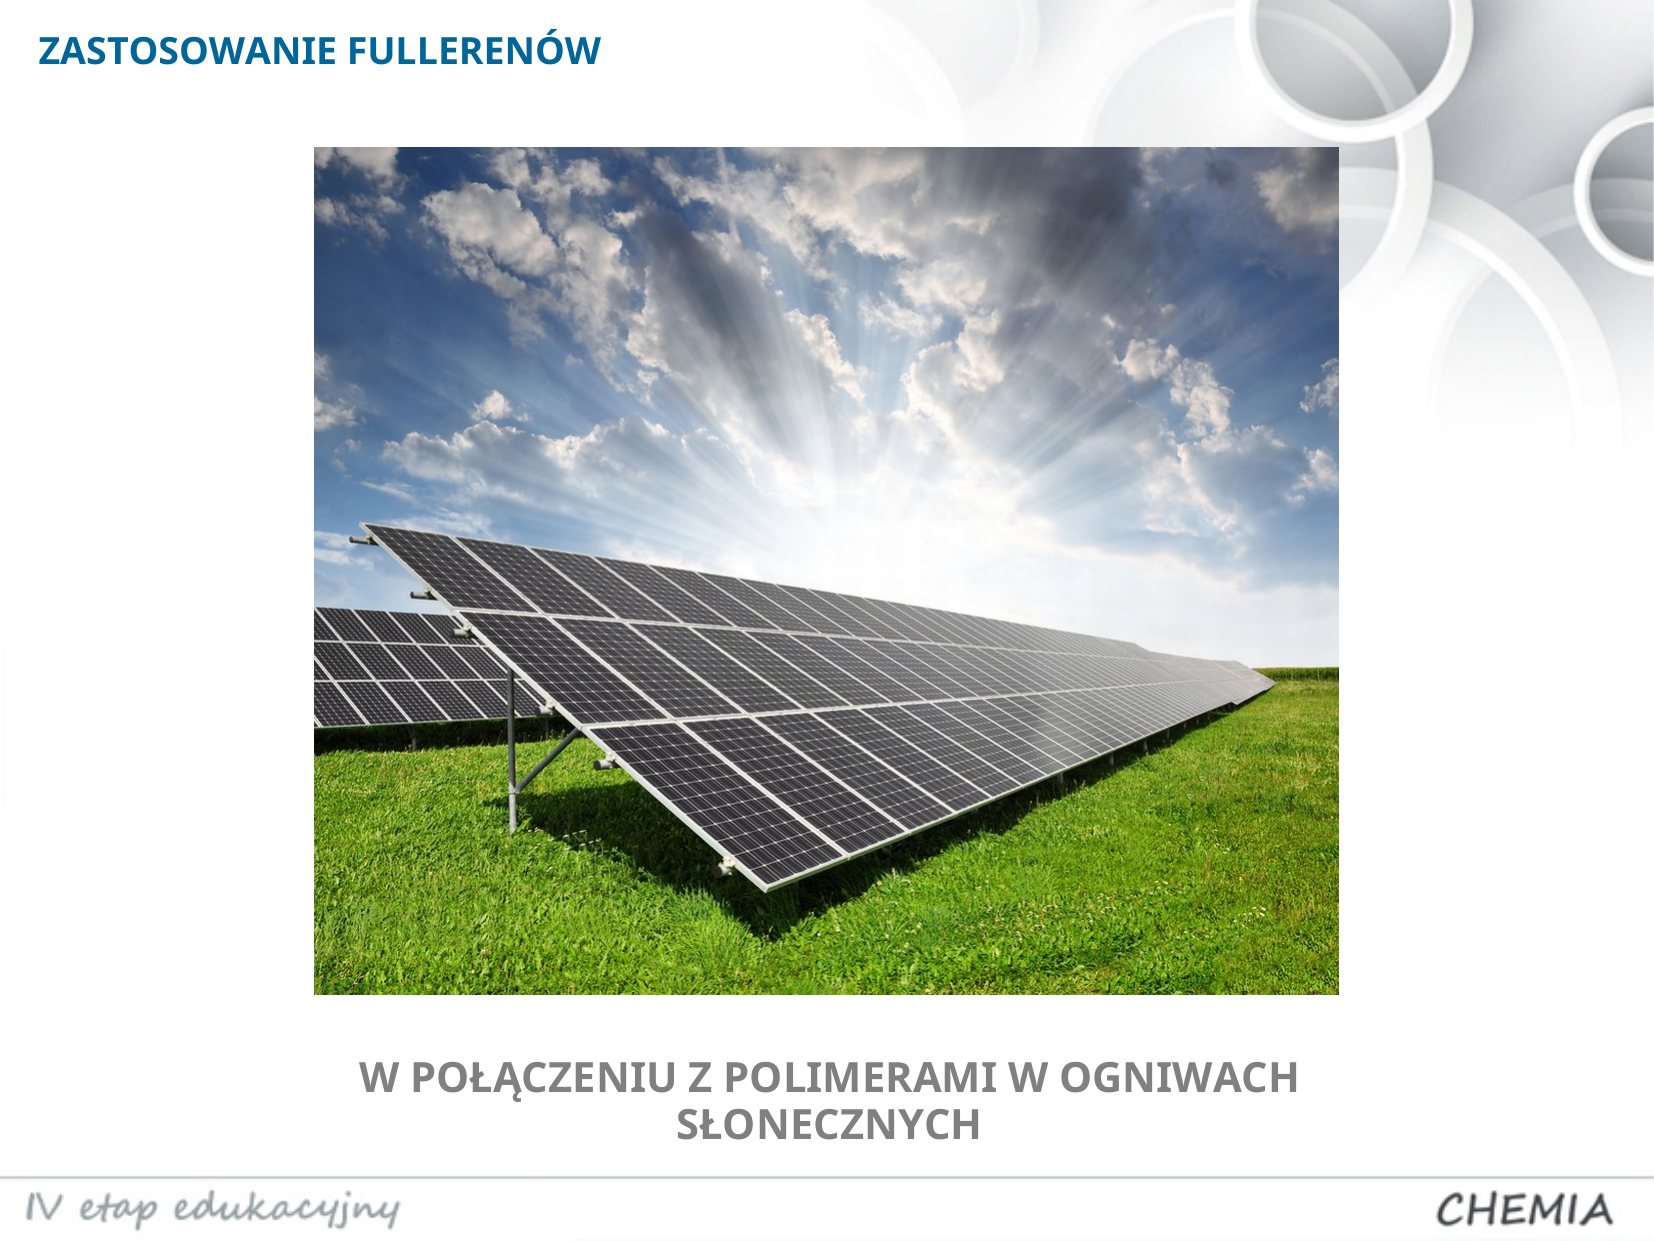

ZASTOSOWANIE FULLERENÓW
W POŁĄCZENIU Z POLIMERAMI W OGNIWACH SŁONECZNYCH